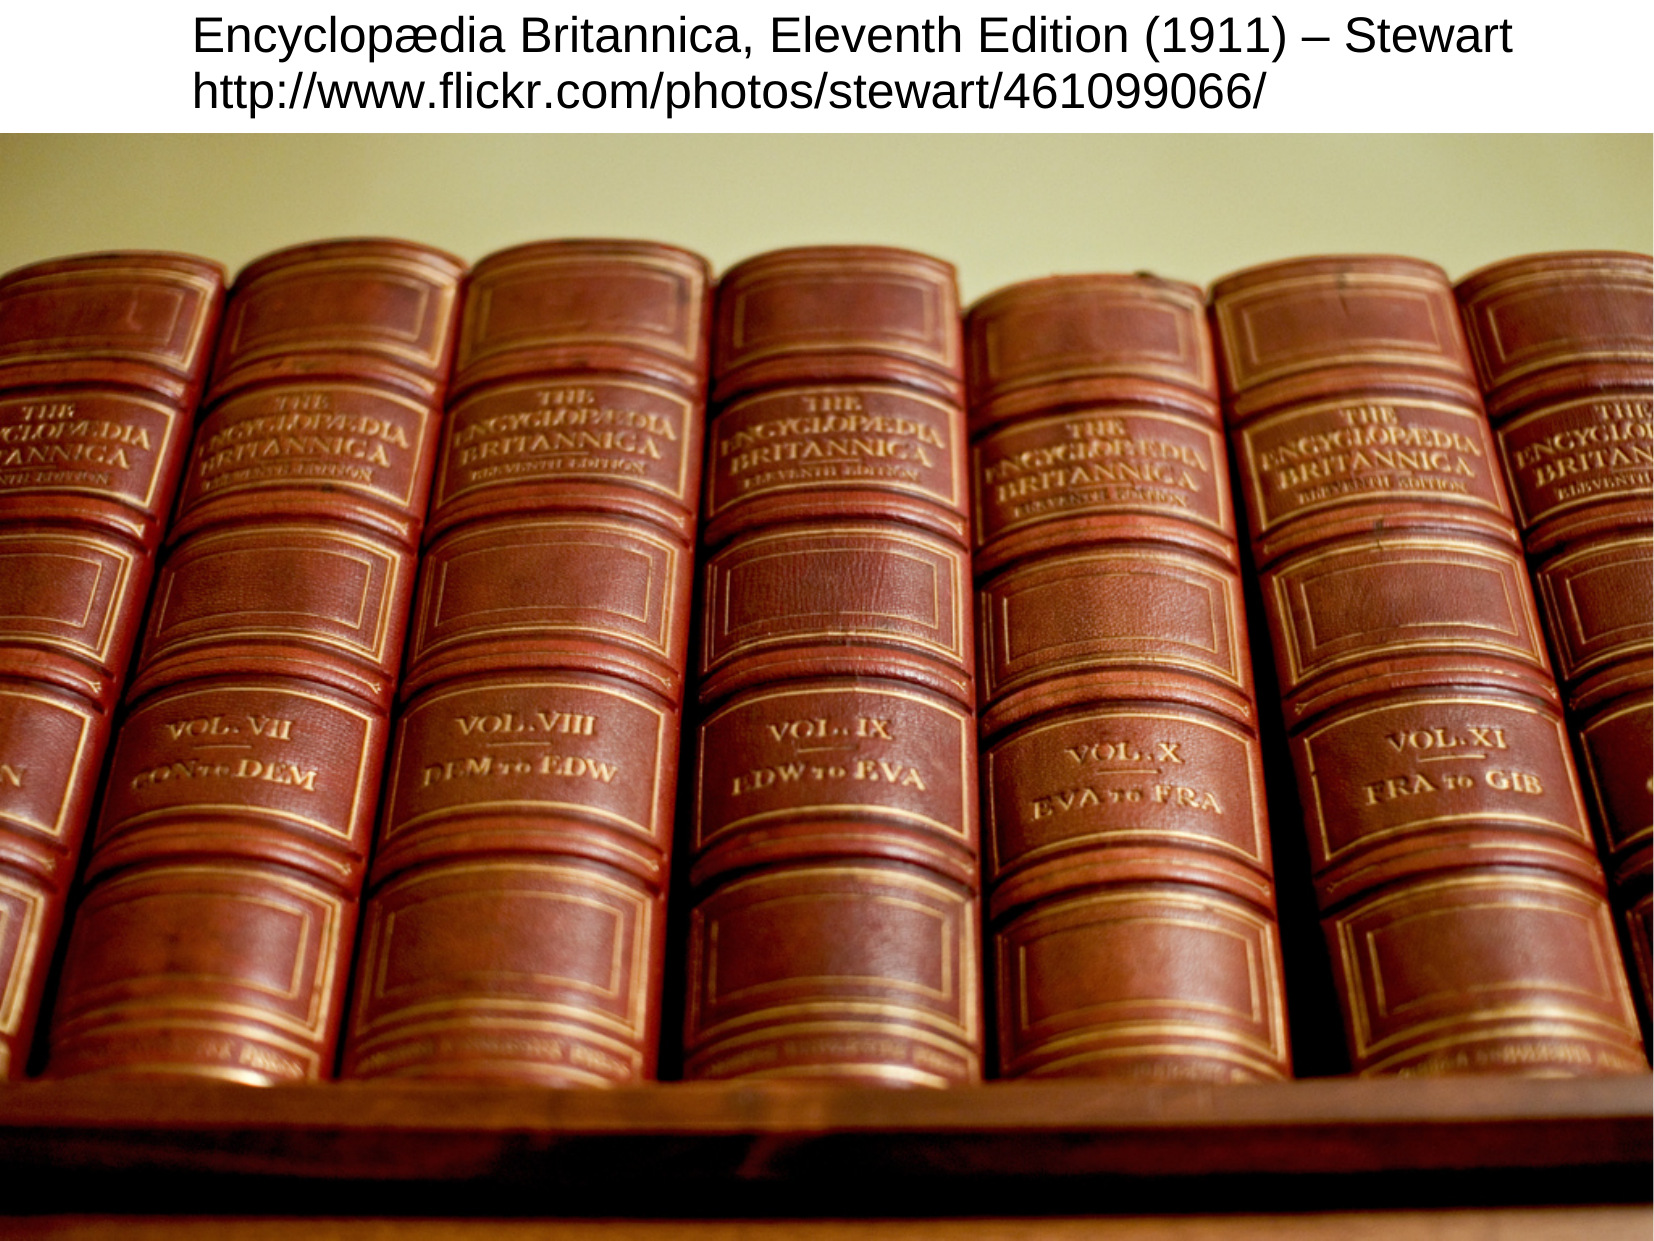

Encyclopædia Britannica, Eleventh Edition (1911) – Stewart
http://www.flickr.com/photos/stewart/461099066/